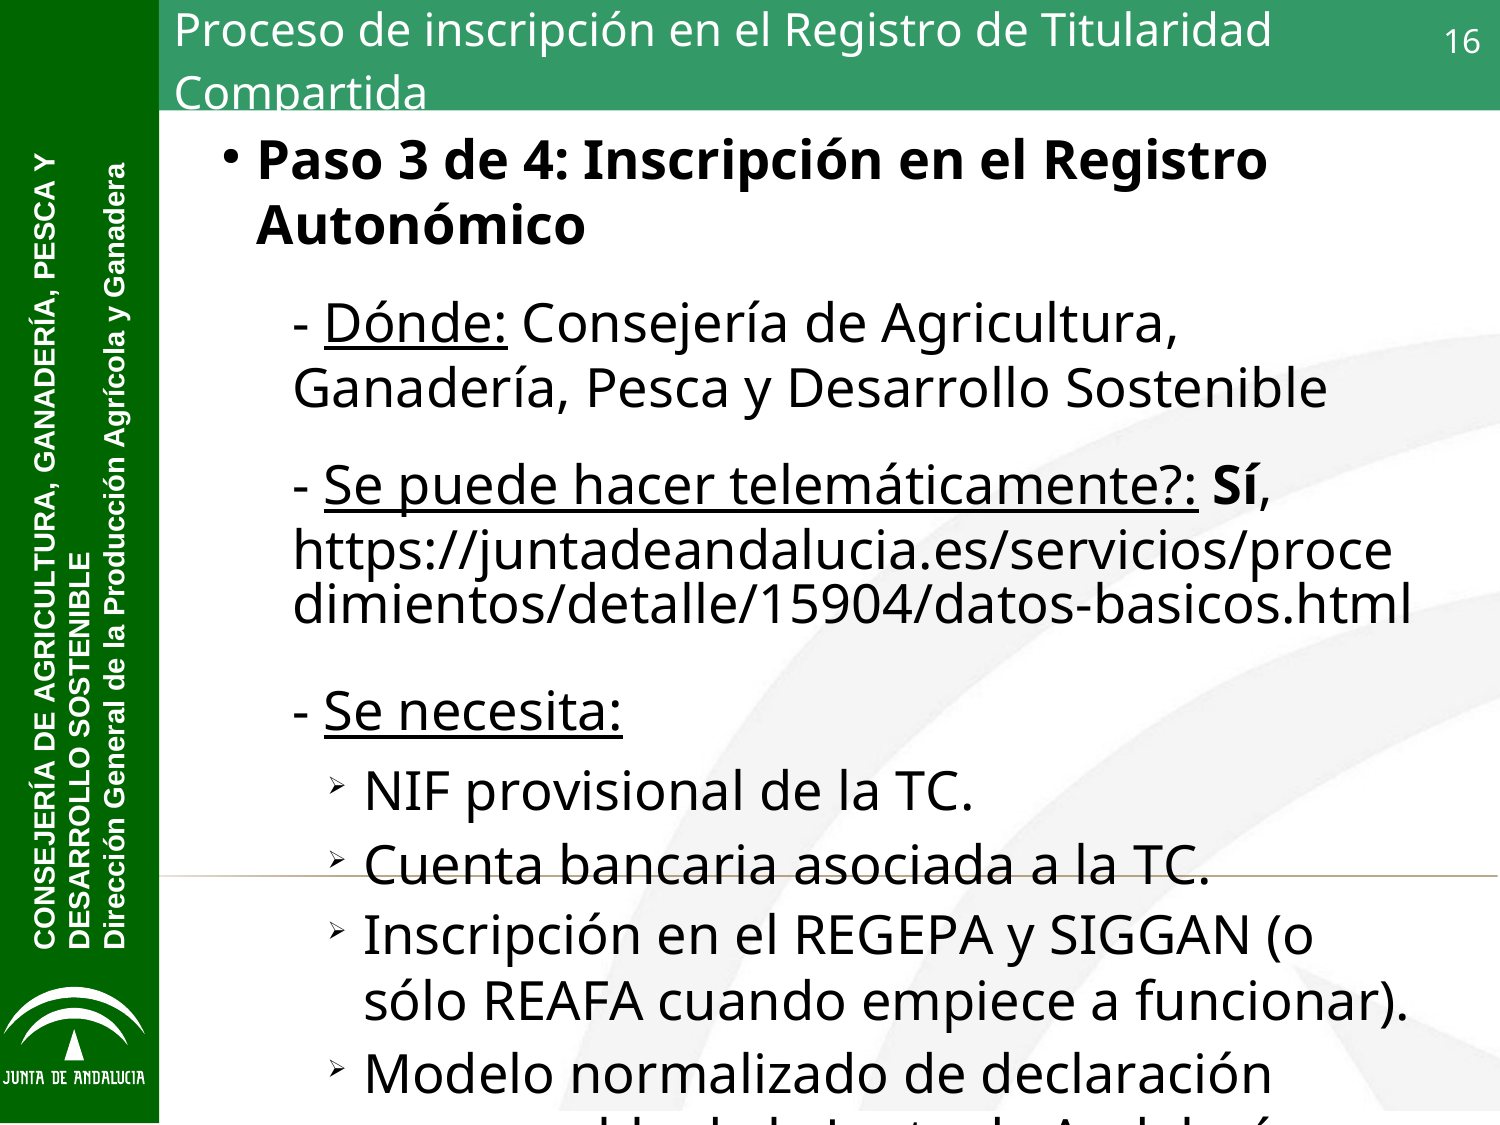

Proceso de inscripción en el Registro de Titularidad Compartida
16
Paso 3 de 4: Inscripción en el Registro Autonómico
- Dónde: Consejería de Agricultura, Ganadería, Pesca y Desarrollo Sostenible
- Se puede hacer telemáticamente?: Sí, https://juntadeandalucia.es/servicios/procedimientos/detalle/15904/datos-basicos.html
- Se necesita:
NIF provisional de la TC.
Cuenta bancaria asociada a la TC.
Inscripción en el REGEPA y SIGGAN (o sólo REAFA cuando empiece a funcionar).
Modelo normalizado de declaración responsable de la Junta de Andalucía.